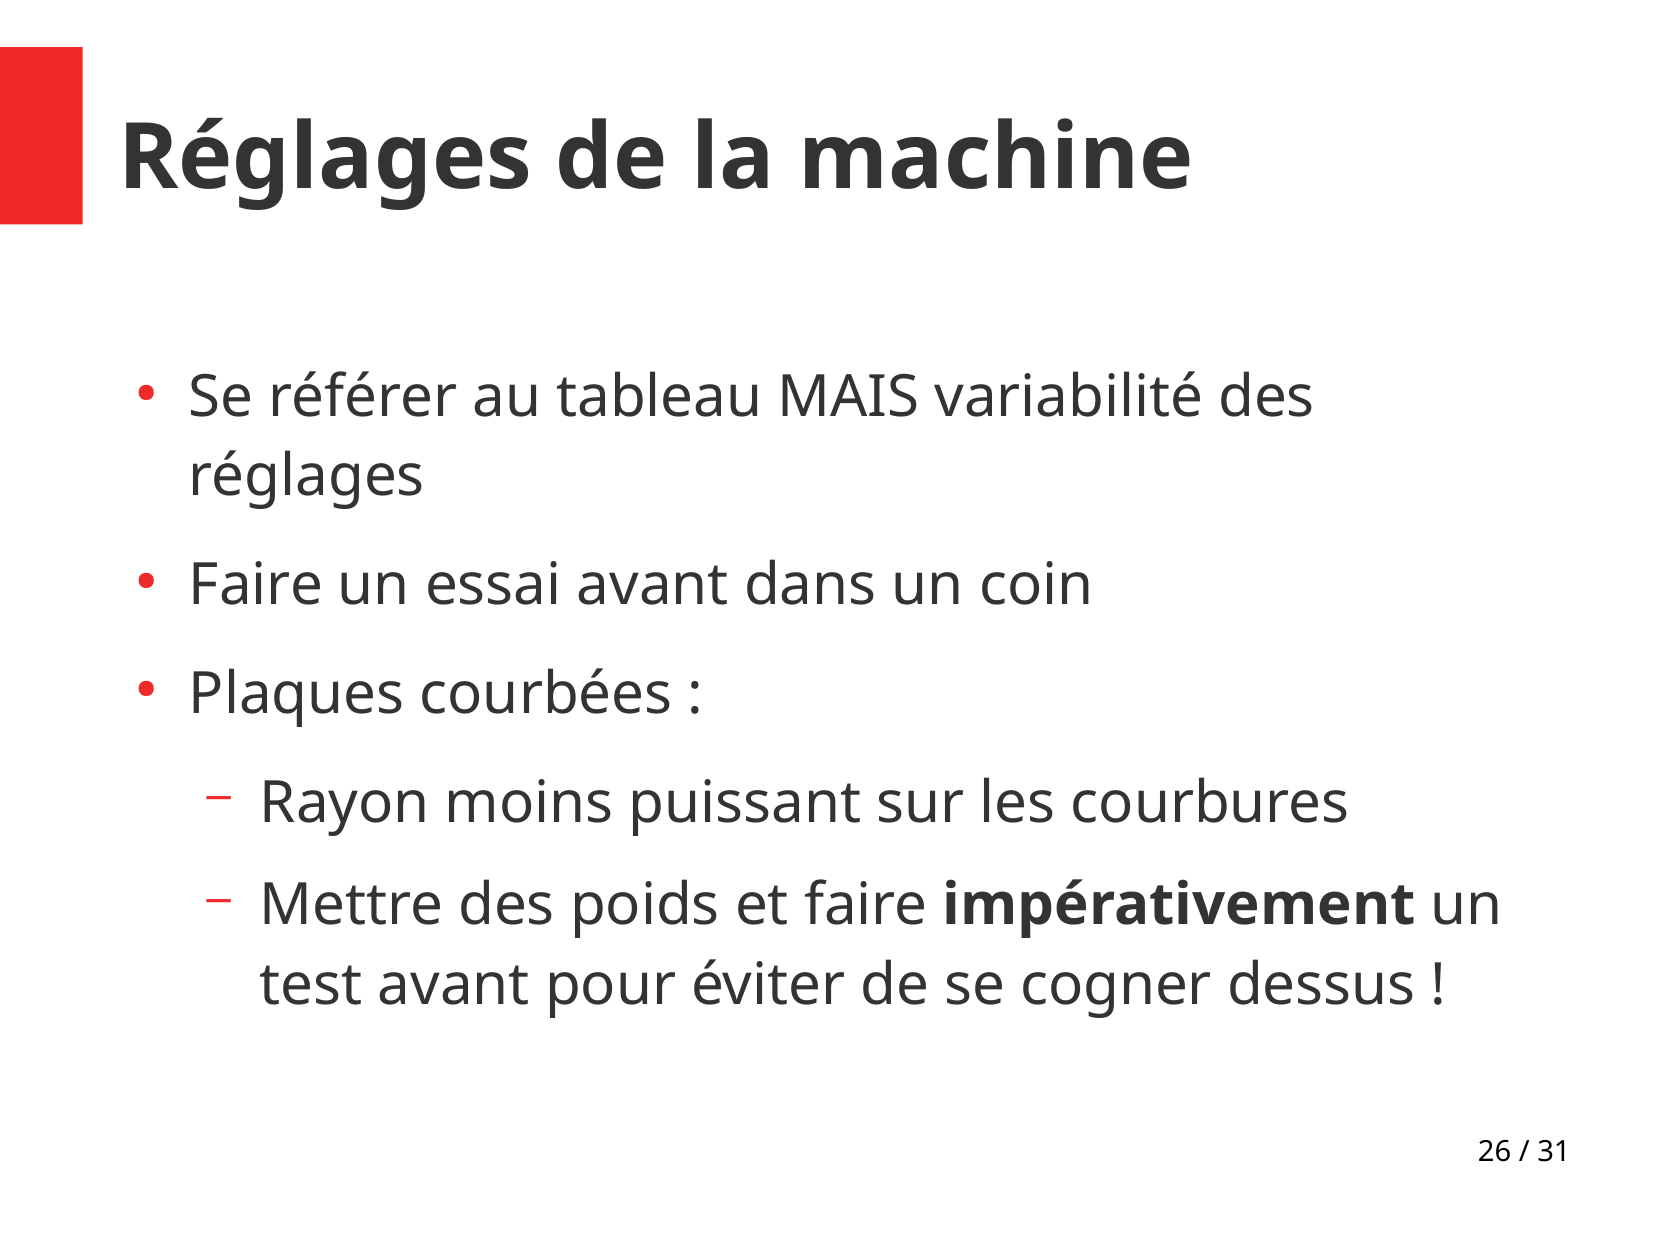

# Réglages de la machine
Se référer au tableau MAIS variabilité des réglages
Faire un essai avant dans un coin
Plaques courbées :
Rayon moins puissant sur les courbures
Mettre des poids et faire impérativement un test avant pour éviter de se cogner dessus !
26